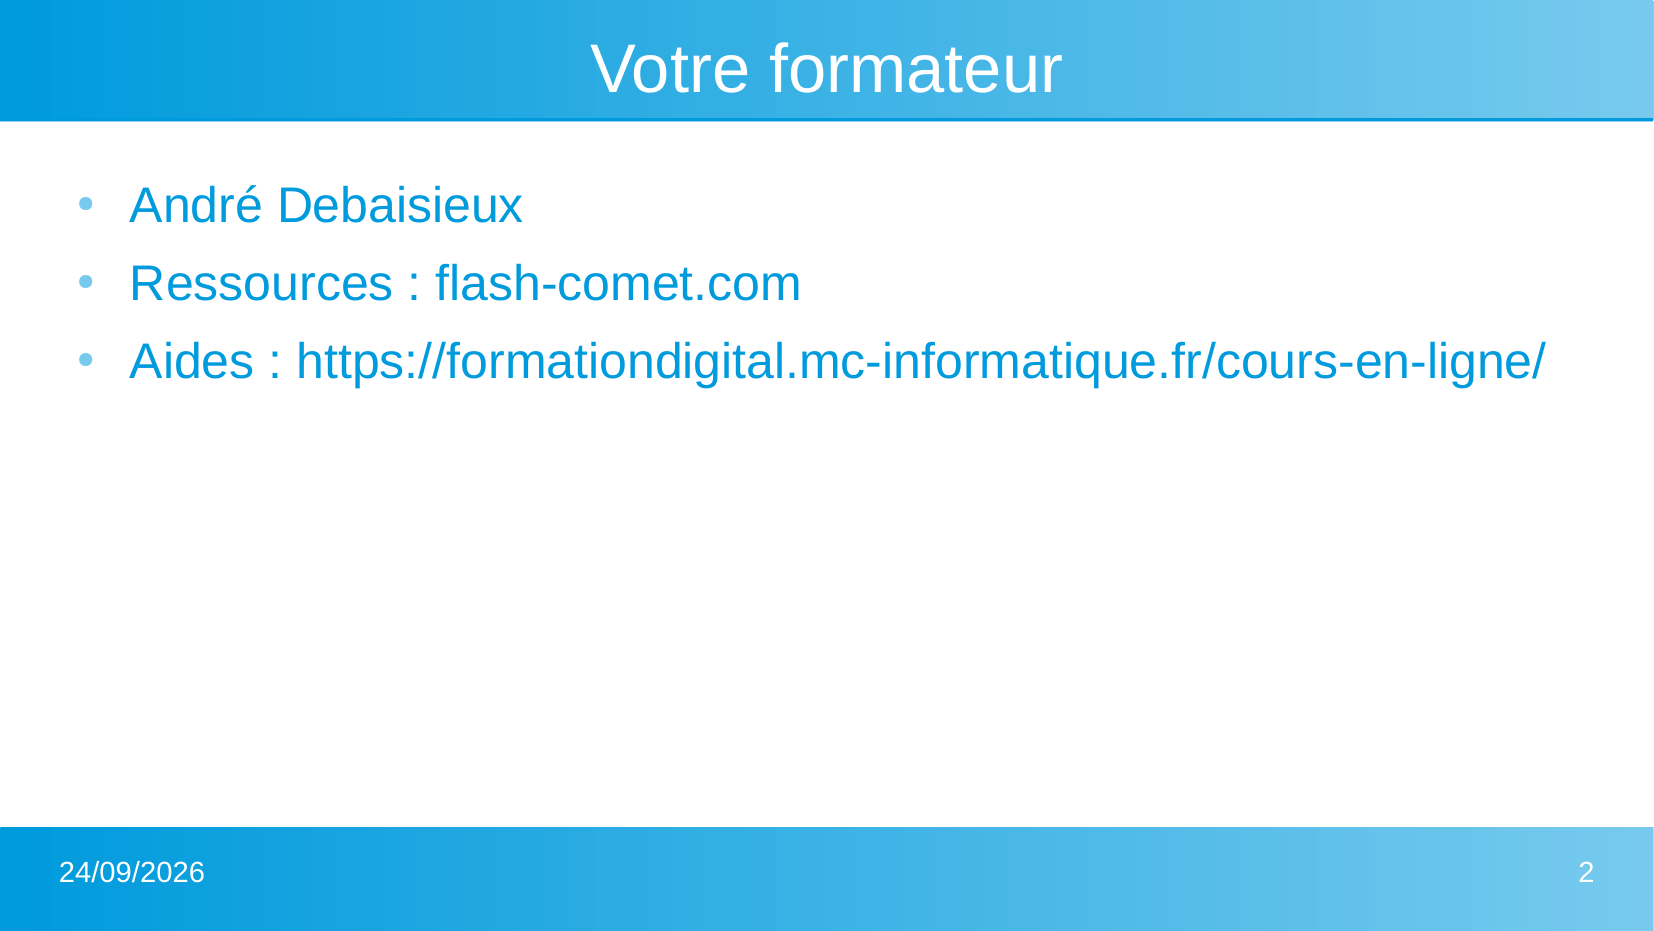

# Votre formateur
André Debaisieux
Ressources : flash-comet.com
Aides : https://formationdigital.mc-informatique.fr/cours-en-ligne/
2